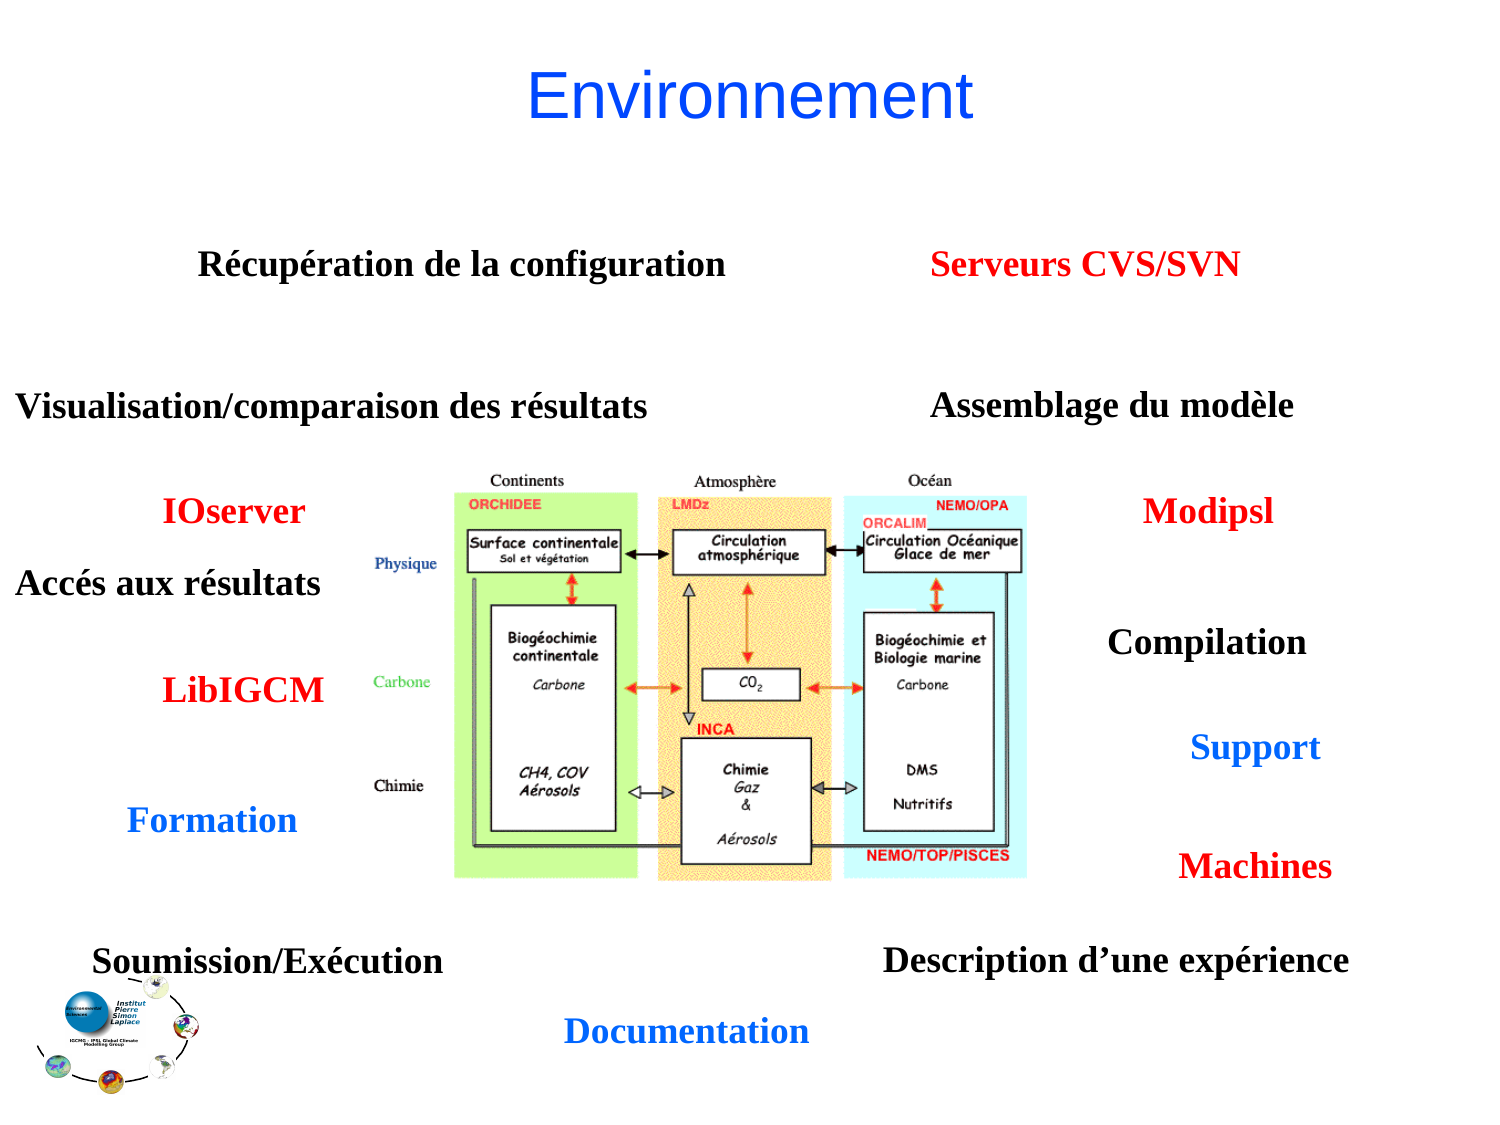

# Environnement
Récupération de la configuration
Serveurs CVS/SVN
Assemblage du modèle
Visualisation/comparaison des résultats
IOserver
Modipsl
Accés aux résultats
Compilation
LibIGCM
Support
Formation
Machines
Description d’une expérience
Soumission/Exécution
Documentation